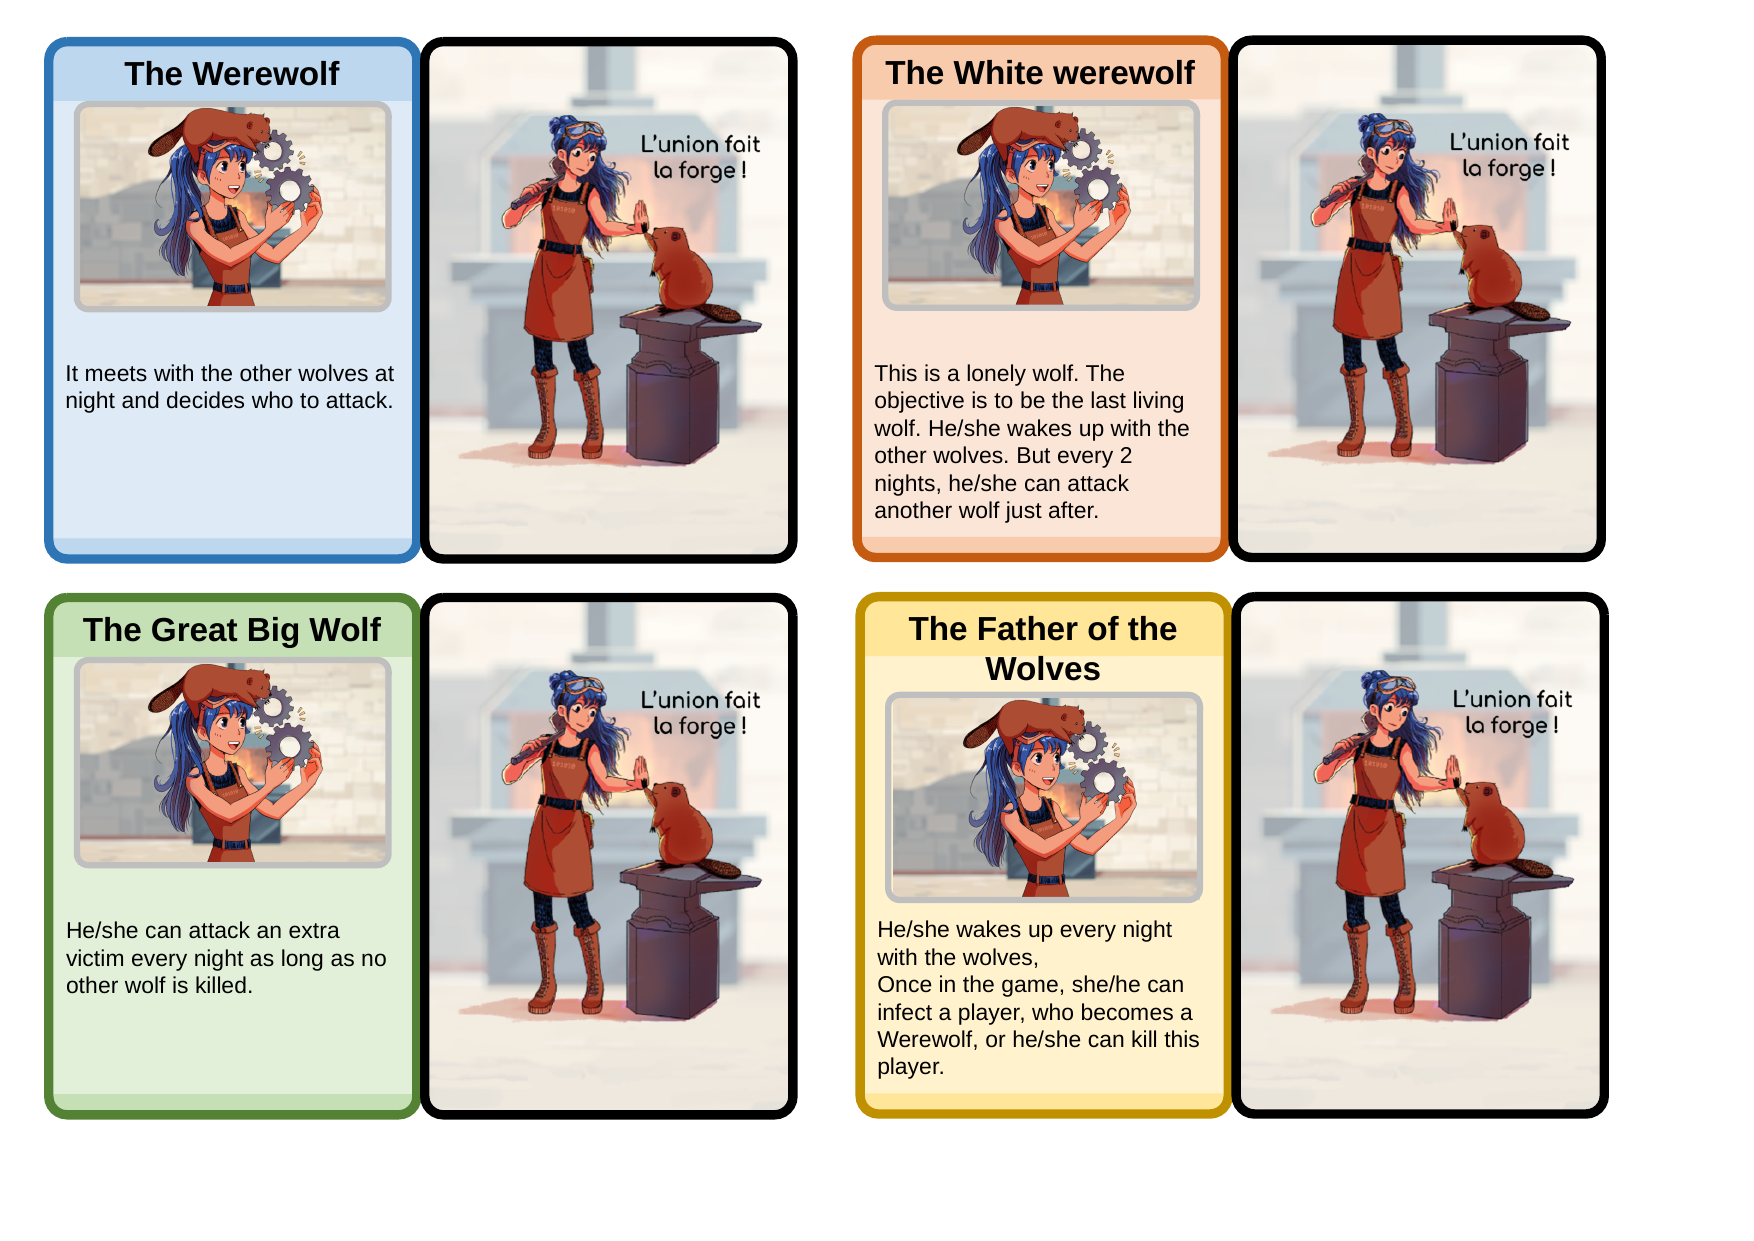

The White werewolf
The Werewolf
It meets with the other wolves at night and decides who to attack.
This is a lonely wolf. The objective is to be the last living wolf. He/she wakes up with the other wolves. But every 2 nights, he/she can attack another wolf just after.
The Father of the Wolves
The Great Big Wolf
He/she wakes up every night with the wolves,
Once in the game, she/he can infect a player, who becomes a Werewolf, or he/she can kill this player.
He/she can attack an extra victim every night as long as no other wolf is killed.